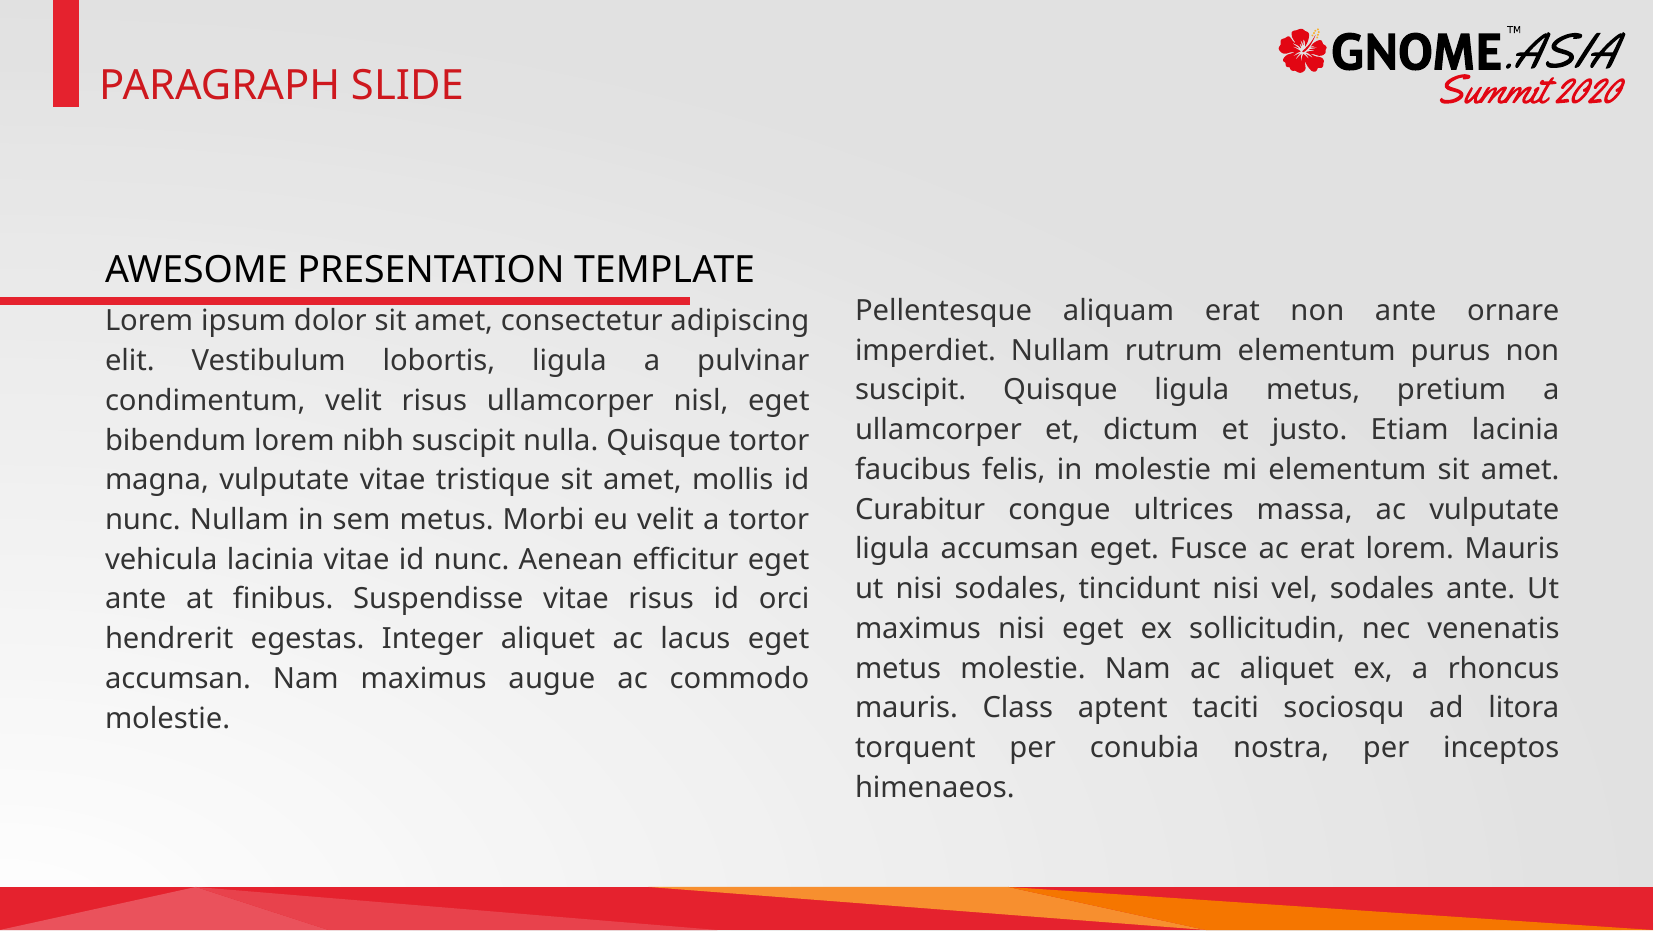

# PARAGRAPH SLIDE
AWESOME PRESENTATION TEMPLATE
Pellentesque aliquam erat non ante ornare imperdiet. Nullam rutrum elementum purus non suscipit. Quisque ligula metus, pretium a ullamcorper et, dictum et justo. Etiam lacinia faucibus felis, in molestie mi elementum sit amet. Curabitur congue ultrices massa, ac vulputate ligula accumsan eget. Fusce ac erat lorem. Mauris ut nisi sodales, tincidunt nisi vel, sodales ante. Ut maximus nisi eget ex sollicitudin, nec venenatis metus molestie. Nam ac aliquet ex, a rhoncus mauris. Class aptent taciti sociosqu ad litora torquent per conubia nostra, per inceptos himenaeos.
Lorem ipsum dolor sit amet, consectetur adipiscing elit. Vestibulum lobortis, ligula a pulvinar condimentum, velit risus ullamcorper nisl, eget bibendum lorem nibh suscipit nulla. Quisque tortor magna, vulputate vitae tristique sit amet, mollis id nunc. Nullam in sem metus. Morbi eu velit a tortor vehicula lacinia vitae id nunc. Aenean efficitur eget ante at finibus. Suspendisse vitae risus id orci hendrerit egestas. Integer aliquet ac lacus eget accumsan. Nam maximus augue ac commodo molestie.